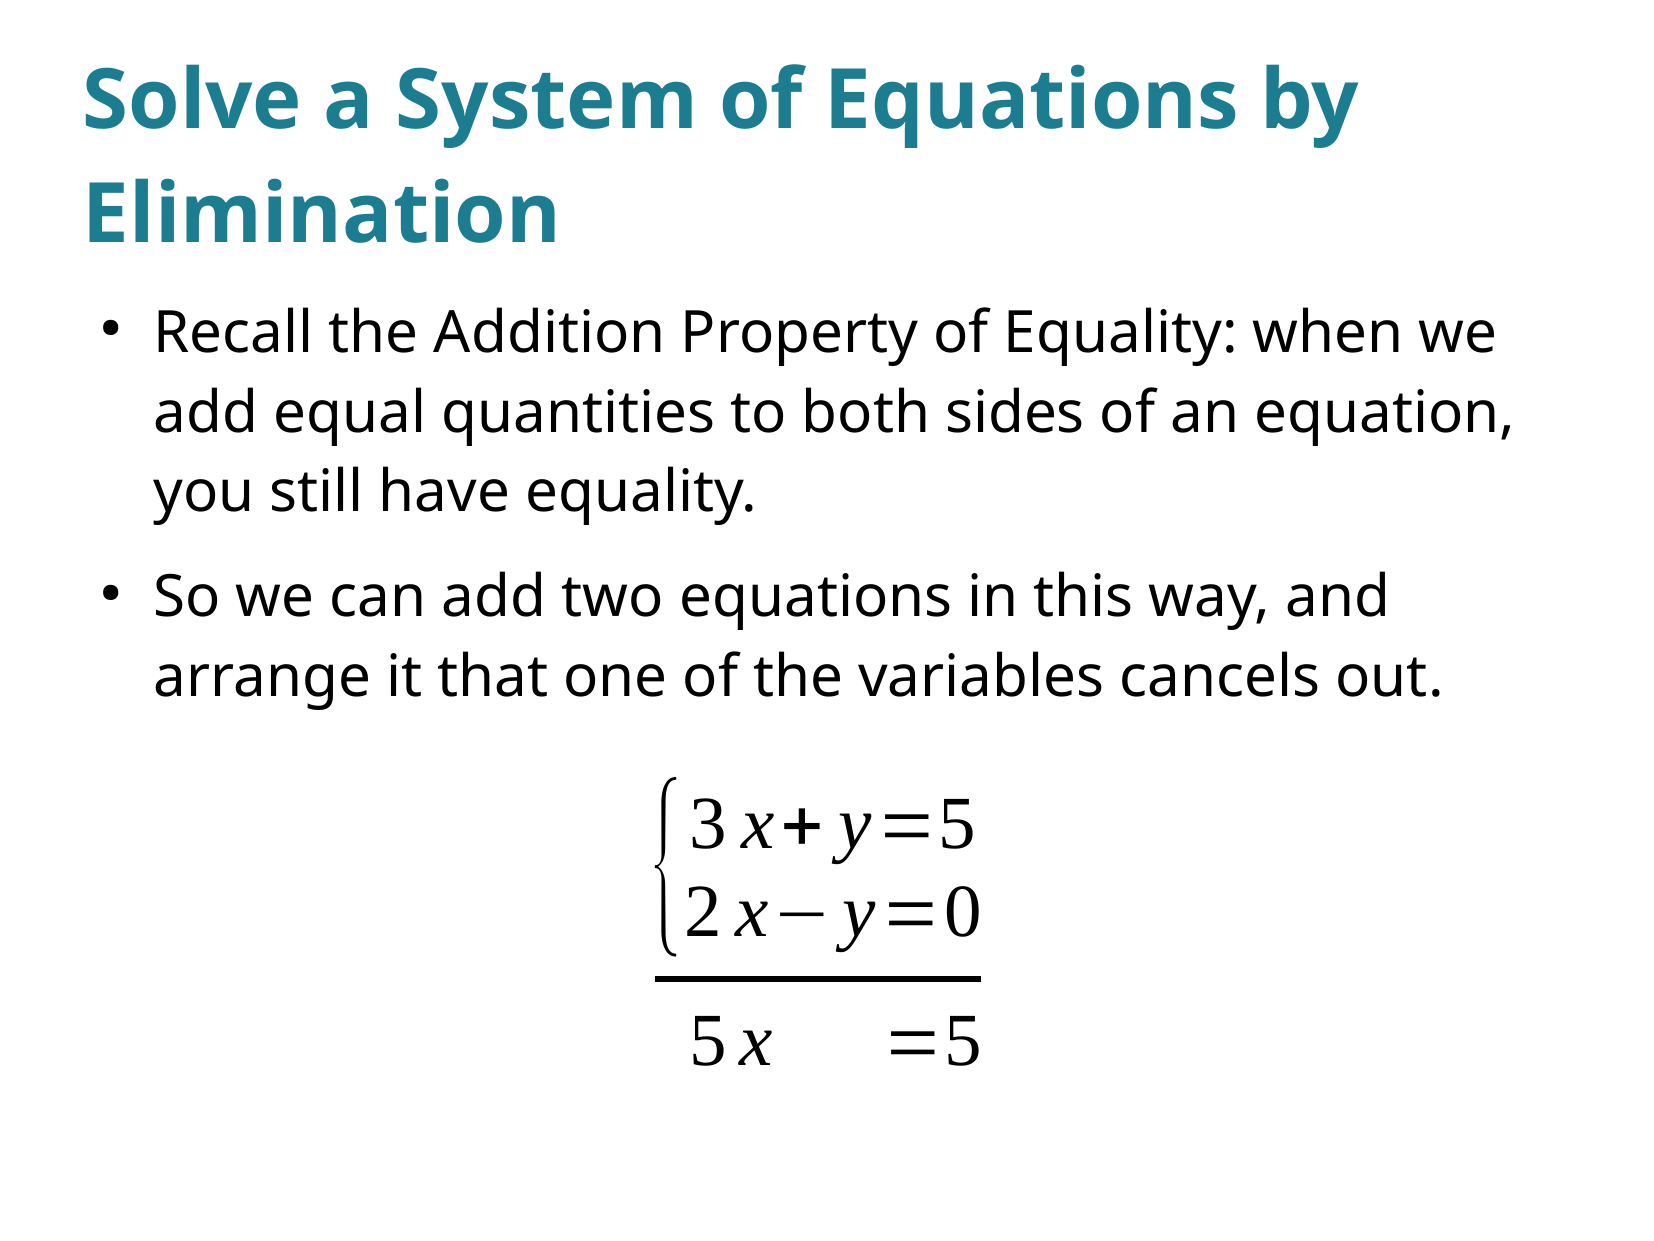

# Solve a System of Equations by Elimination
Recall the Addition Property of Equality: when we add equal quantities to both sides of an equation, you still have equality.
So we can add two equations in this way, and arrange it that one of the variables cancels out.